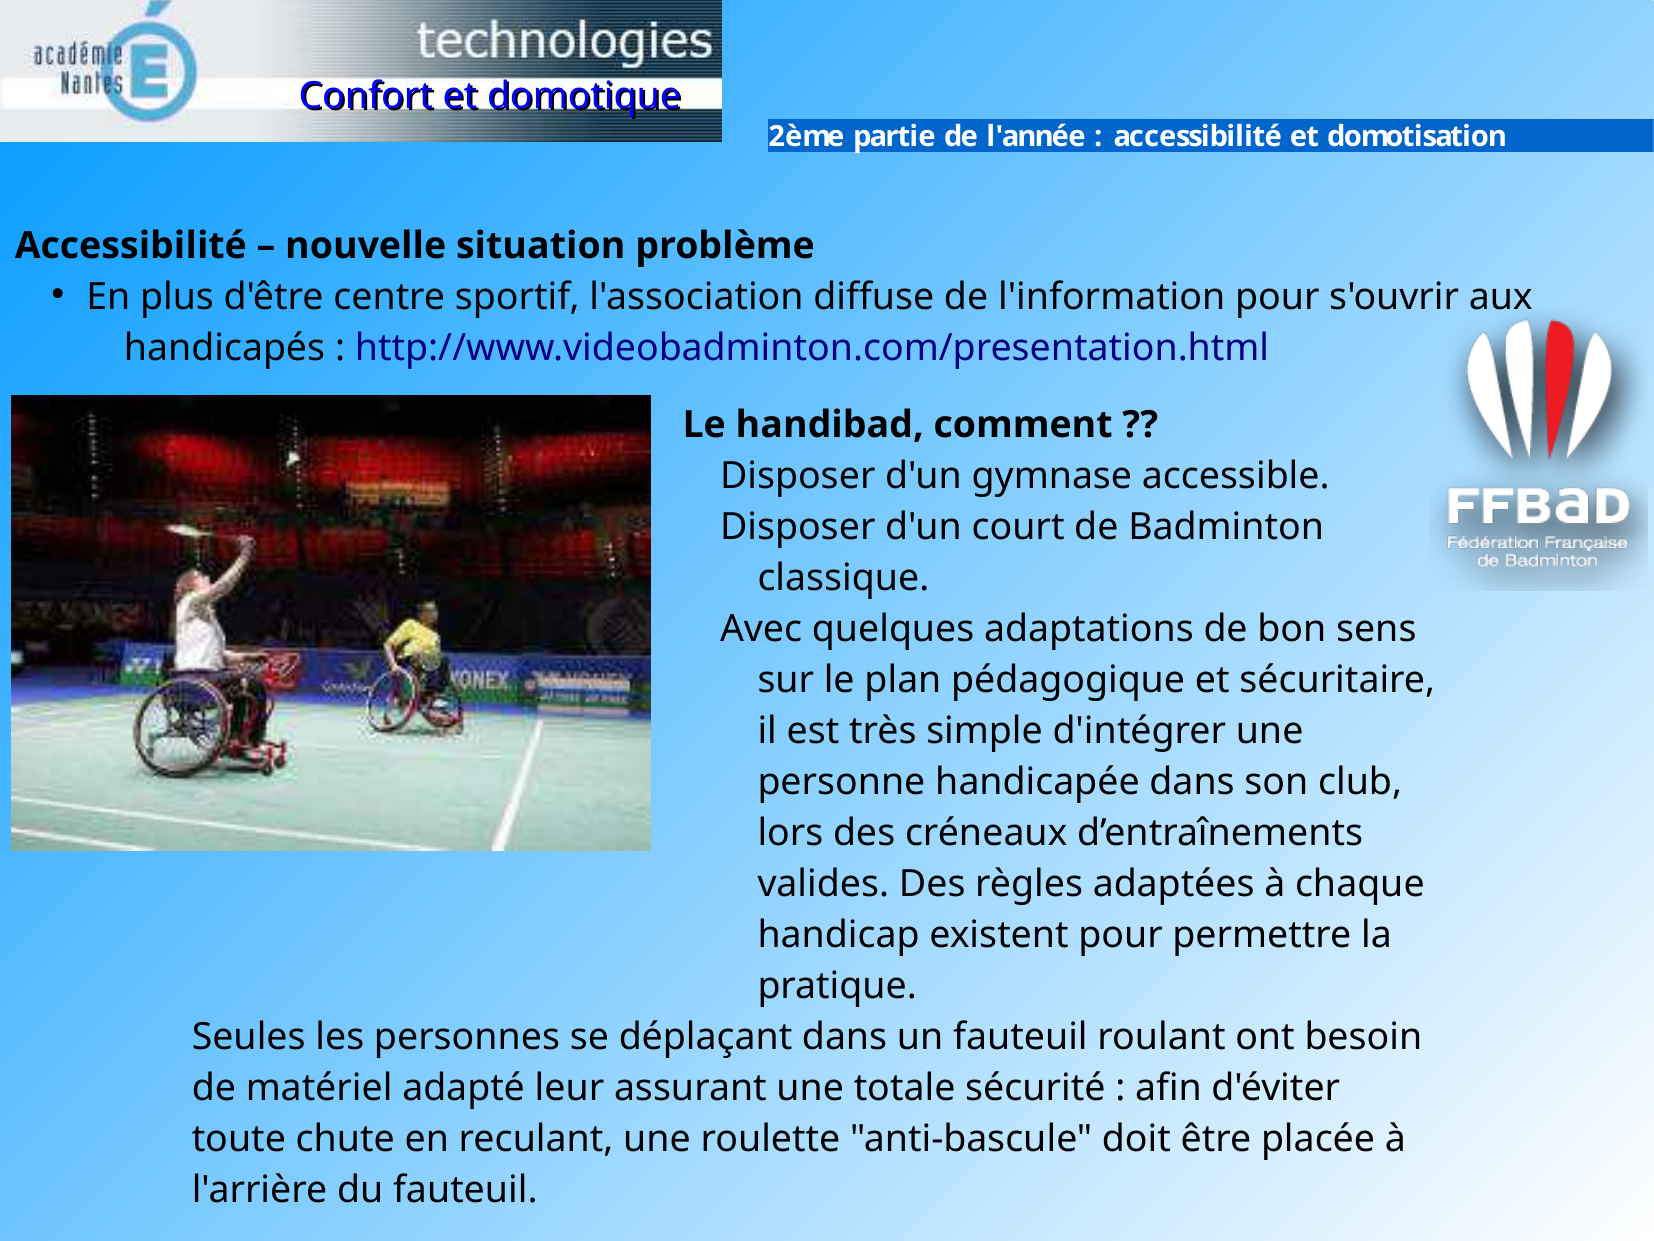

Confort et domotique
Accessibilité – nouvelle situation problème
En plus d'être centre sportif, l'association diffuse de l'information pour s'ouvrir aux handicapés : http://www.videobadminton.com/presentation.html
Le handibad, comment ??
Disposer d'un gymnase accessible.
Disposer d'un court de Badminton classique.
Avec quelques adaptations de bon sens sur le plan pédagogique et sécuritaire, il est très simple d'intégrer une personne handicapée dans son club, lors des créneaux d’entraînements valides. Des règles adaptées à chaque handicap existent pour permettre la pratique.
Seules les personnes se déplaçant dans un fauteuil roulant ont besoin de matériel adapté leur assurant une totale sécurité : afin d'éviter toute chute en reculant, une roulette "anti-bascule" doit être placée à l'arrière du fauteuil.